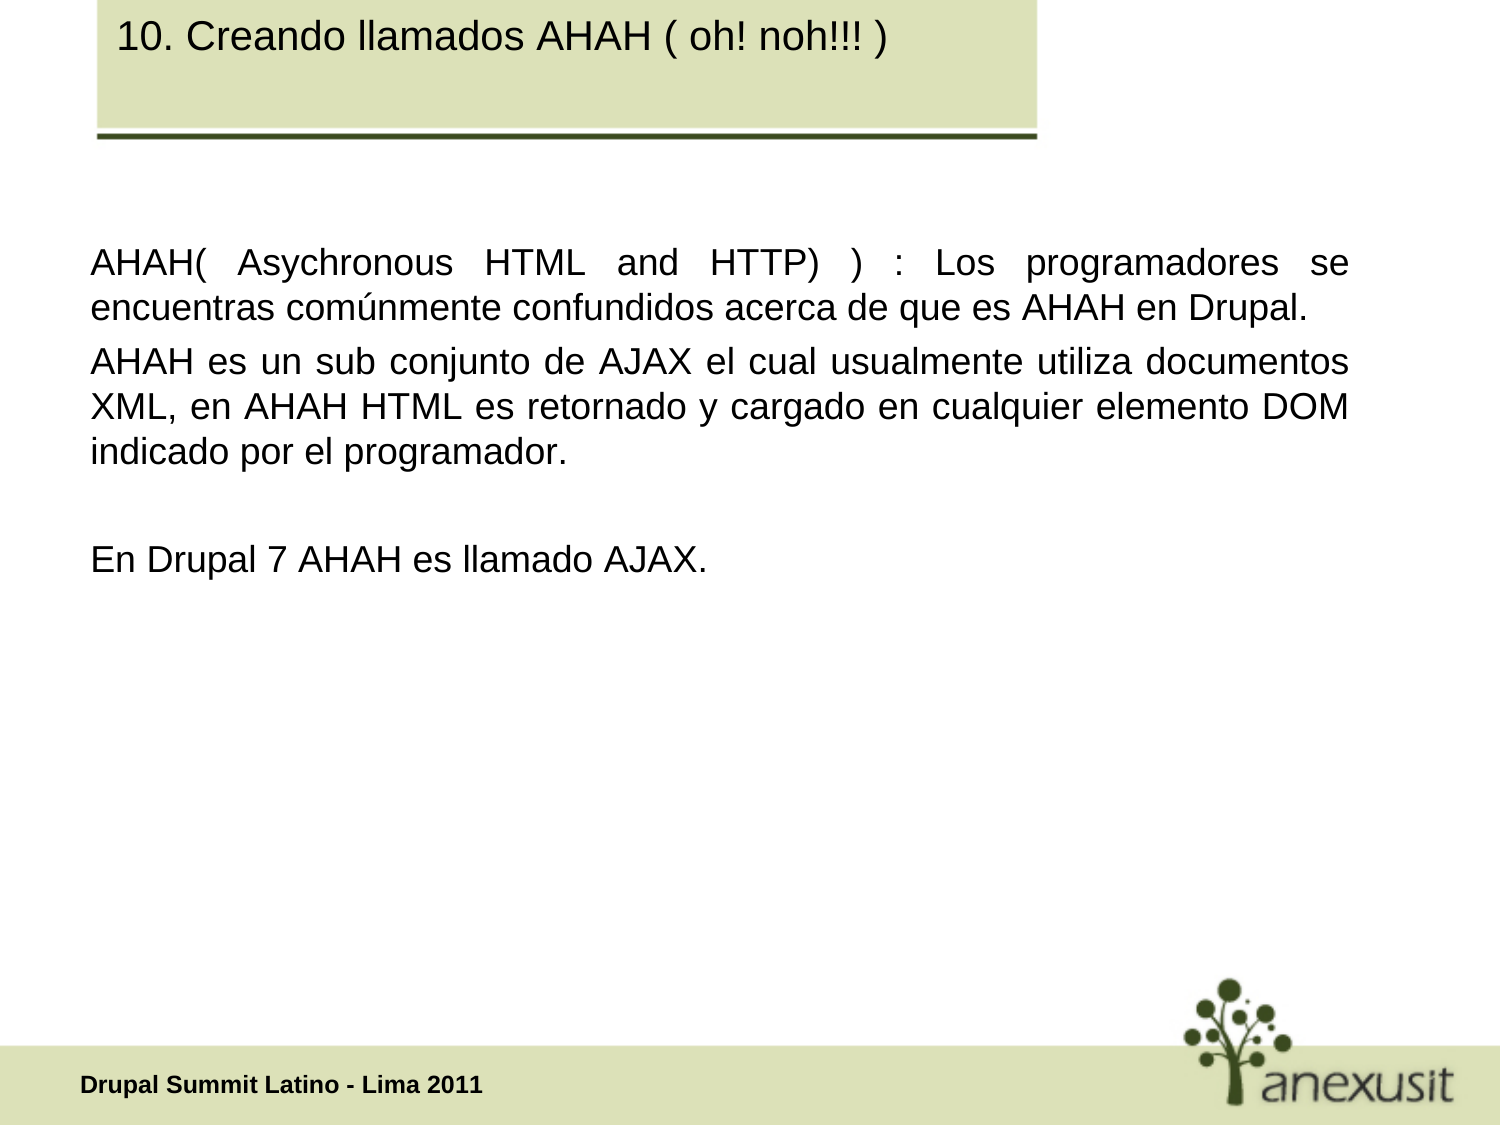

10. Creando llamados AHAH ( oh! noh!!! )
AHAH( Asychronous HTML and HTTP) ) : Los programadores se encuentras comúnmente confundidos acerca de que es AHAH en Drupal.
AHAH es un sub conjunto de AJAX el cual usualmente utiliza documentos XML, en AHAH HTML es retornado y cargado en cualquier elemento DOM indicado por el programador.
En Drupal 7 AHAH es llamado AJAX.
Drupal Summit Latino - Lima 2011